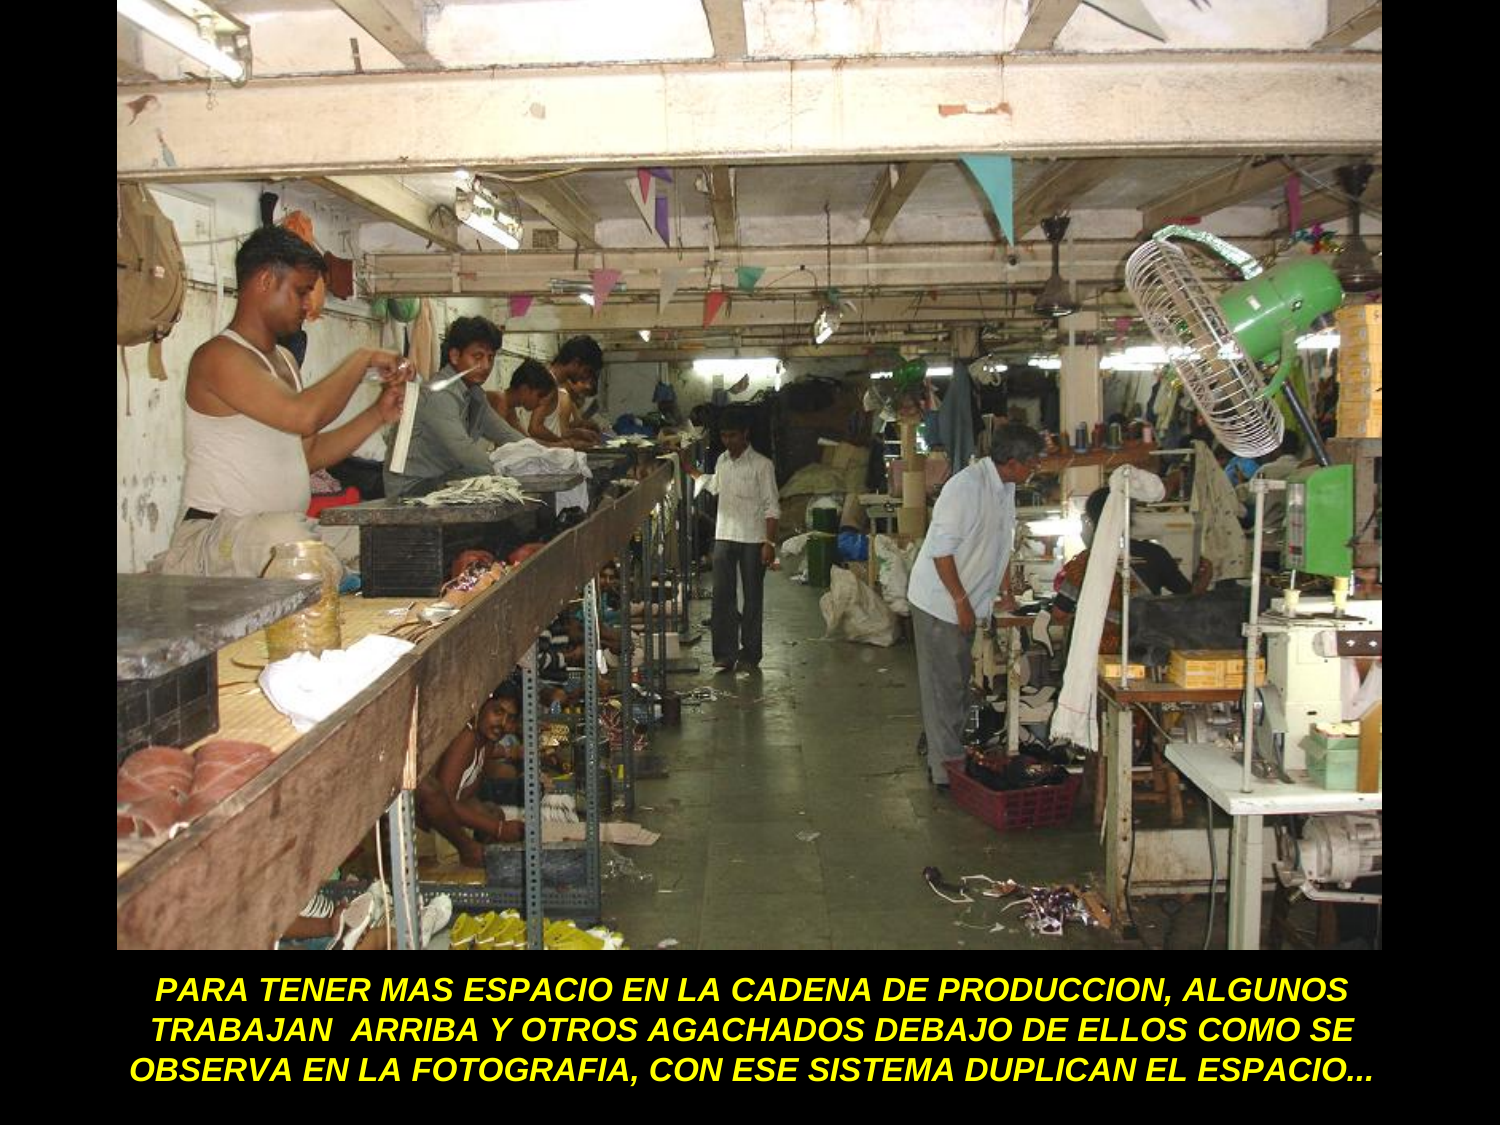

PARA TENER MAS ESPACIO EN LA CADENA DE PRODUCCION, ALGUNOS TRABAJAN ARRIBA Y OTROS AGACHADOS DEBAJO DE ELLOS COMO SE OBSERVA EN LA FOTOGRAFIA, CON ESE SISTEMA DUPLICAN EL ESPACIO...